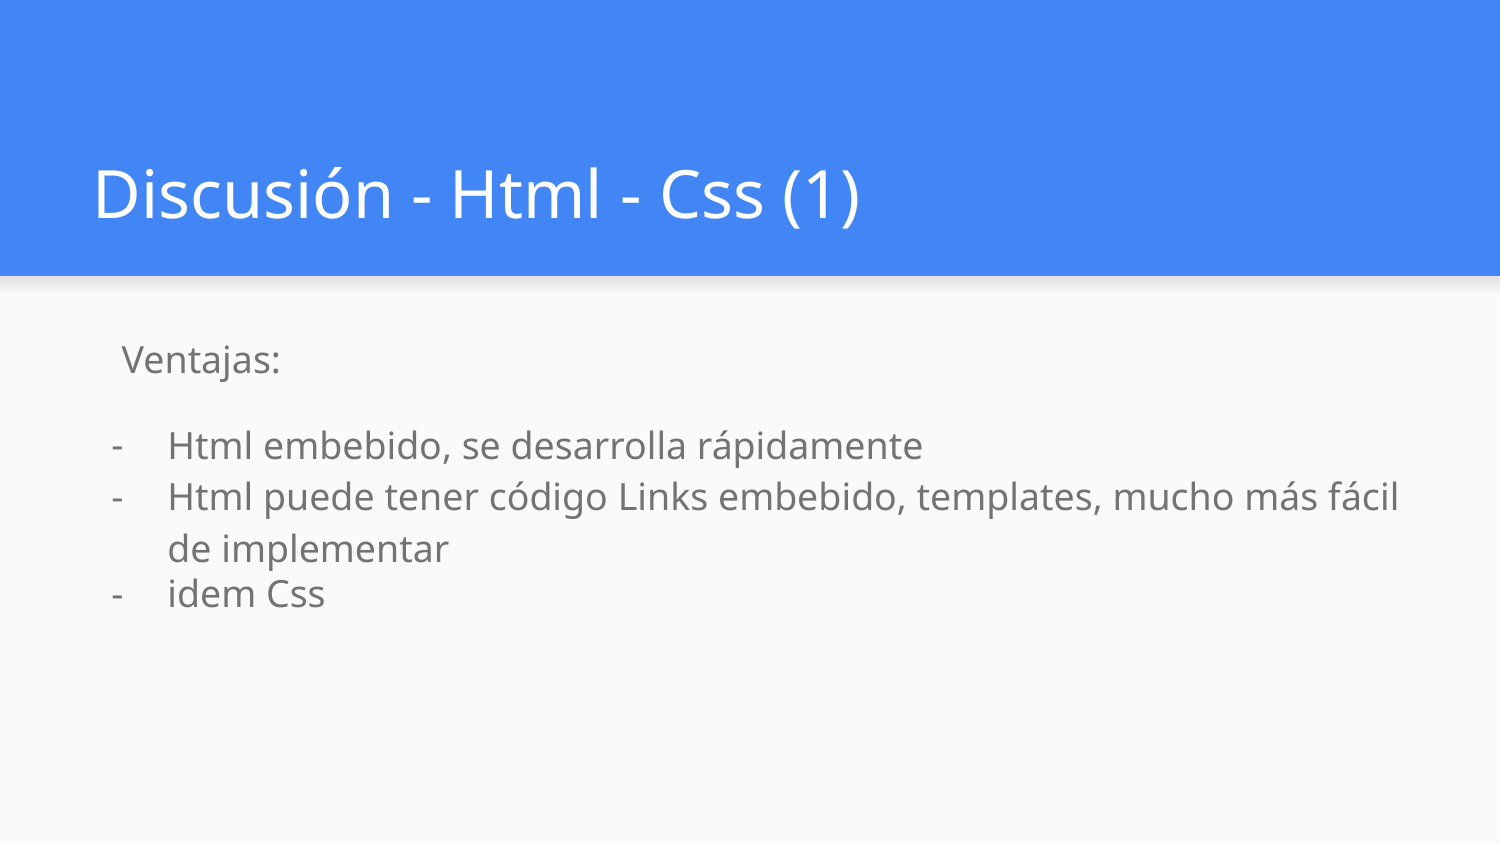

# Discusión - Html - Css (1)
 Ventajas:
Html embebido, se desarrolla rápidamente
Html puede tener código Links embebido, templates, mucho más fácil de implementar
idem Css